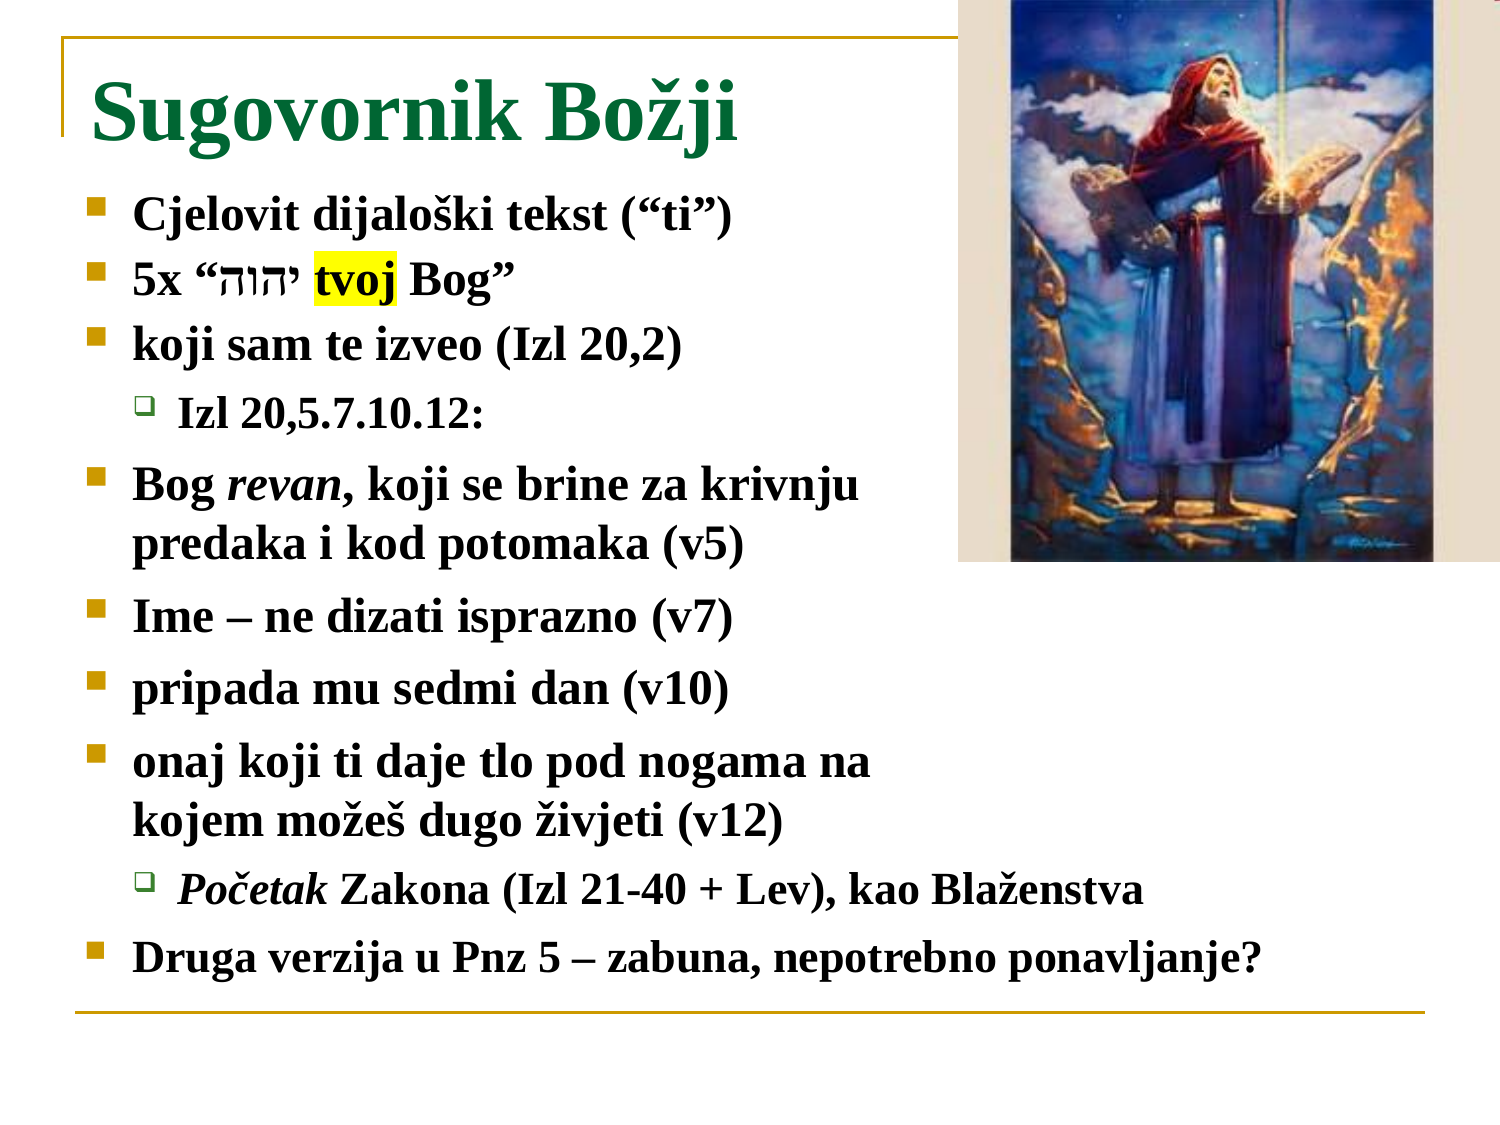

# Sugovornik Božji
Cjelovit dijaloški tekst (“ti”)
5x “יהוה tvoj Bog”
koji sam te izveo (Izl 20,2)
Izl 20,5.7.10.12:
Bog revan, koji se brine za krivnju
predaka i kod potomaka (v5)
Ime – ne dizati isprazno (v7)
pripada mu sedmi dan (v10)
onaj koji ti daje tlo pod nogama na
kojem možeš dugo živjeti (v12)
Početak Zakona (Izl 21-40 + Lev), kao Blaženstva
Druga verzija u Pnz 5 – zabuna, nepotrebno ponavljanje?